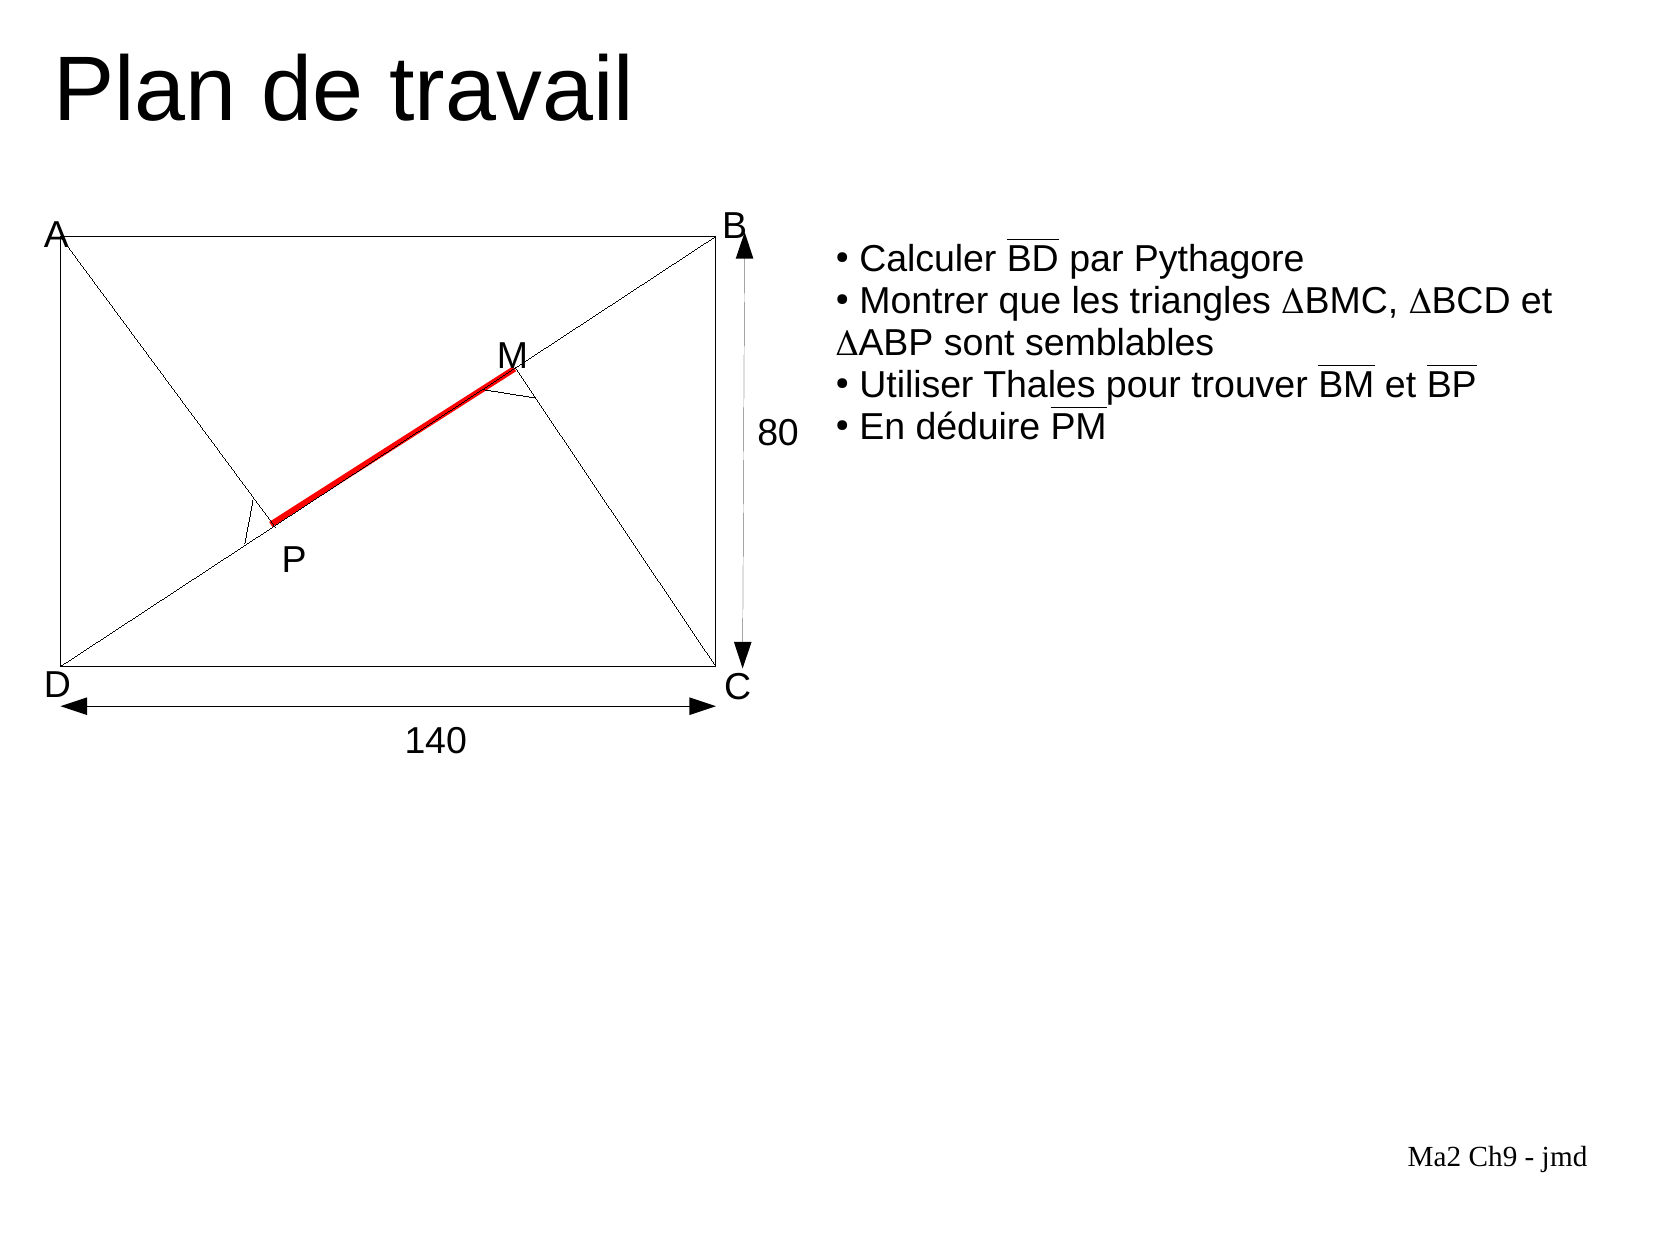

# Plan de travail
B
A
80
140
M
P
D
C
 Calculer BD par Pythagore
 Montrer que les triangles BMC, BCD et ABP sont semblables
 Utiliser Thales pour trouver BM et BP
 En déduire PM